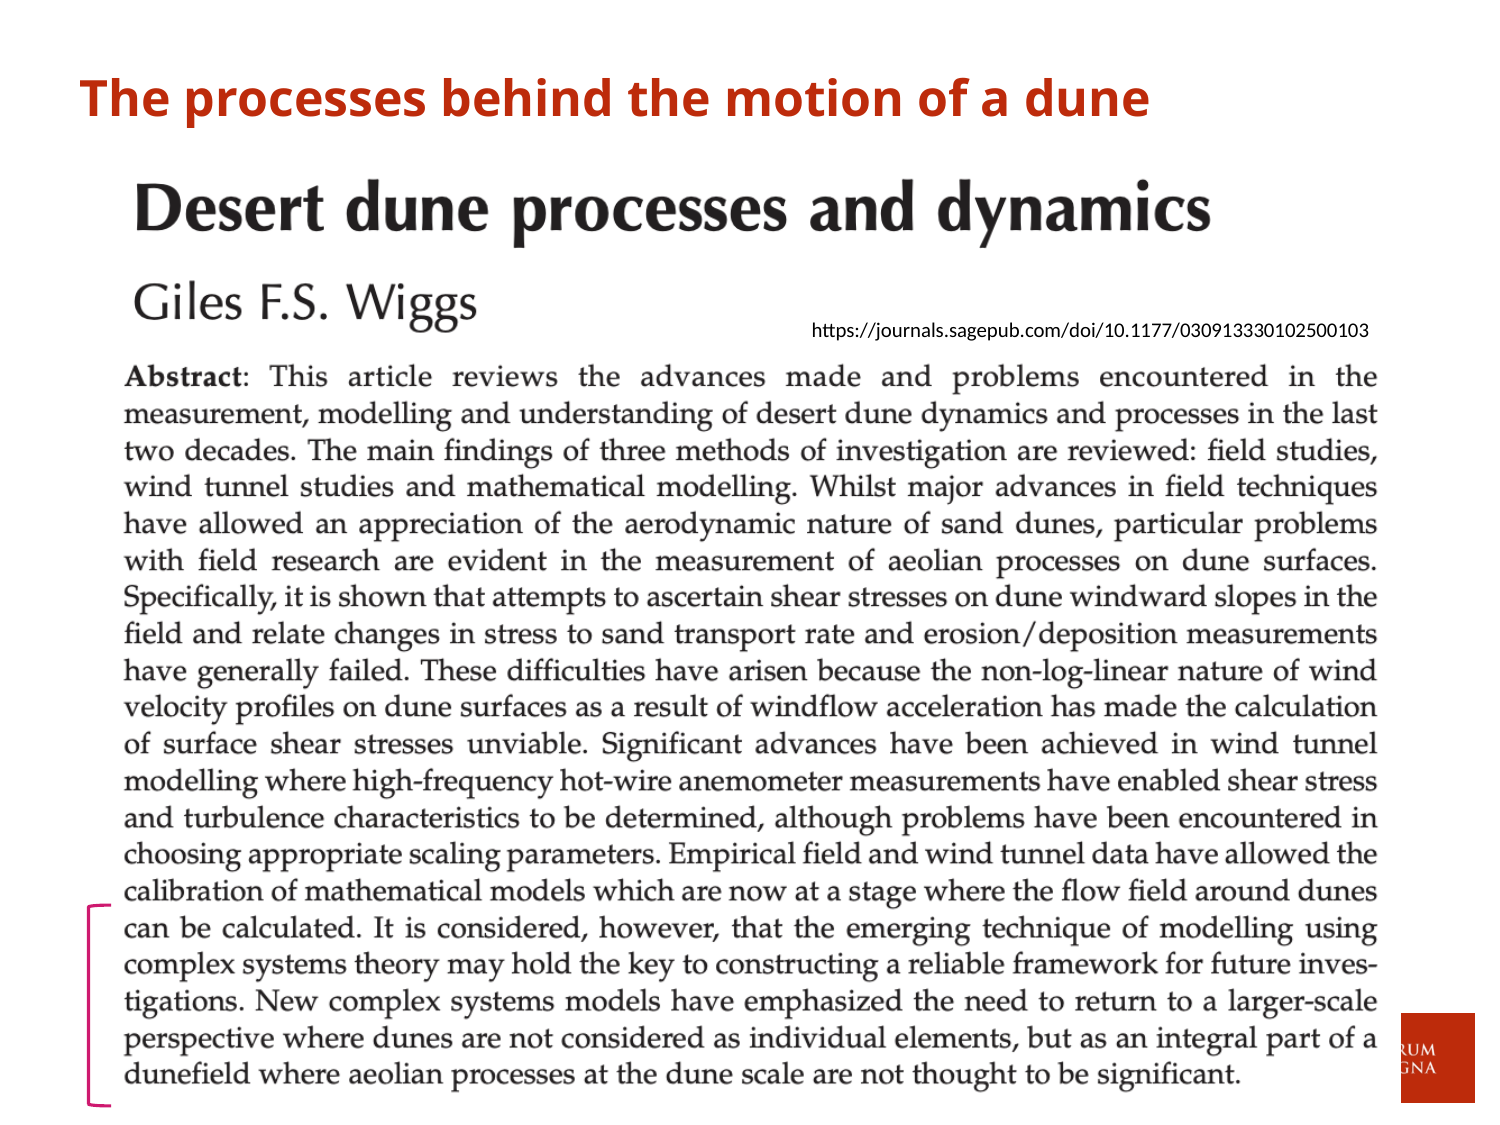

# The processes behind the motion of a dune
https://journals.sagepub.com/doi/10.1177/030913330102500103